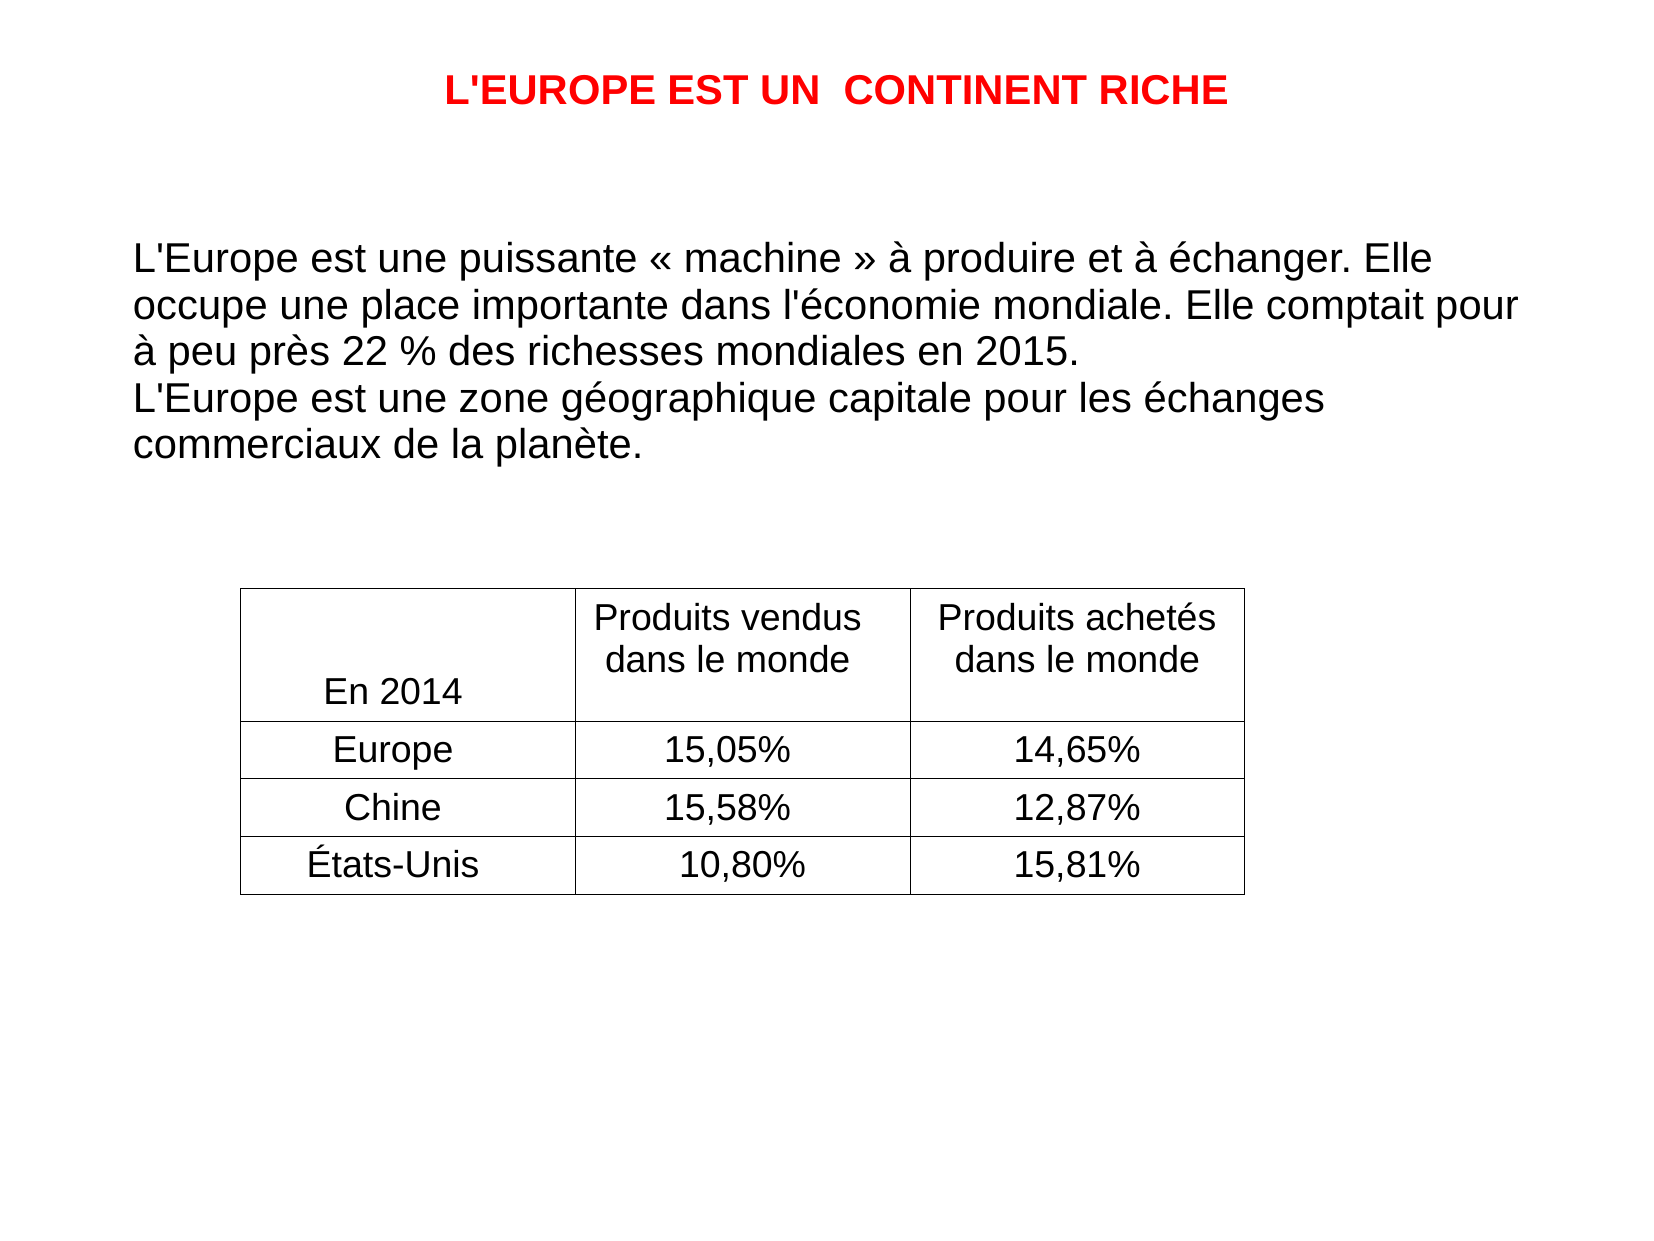

L'EUROPE EST UN CONTINENT RICHE
L'Europe est une puissante « machine » à produire et à échanger. Elle occupe une place importante dans l'économie mondiale. Elle comptait pour à peu près 22 % des richesses mondiales en 2015.
L'Europe est une zone géographique capitale pour les échanges commerciaux de la planète.
| En 2014 | Produits vendus dans le monde | Produits achetés dans le monde |
| --- | --- | --- |
| Europe | 15,05% | 14,65% |
| Chine | 15,58% | 12,87% |
| États-Unis | 10,80% | 15,81% |